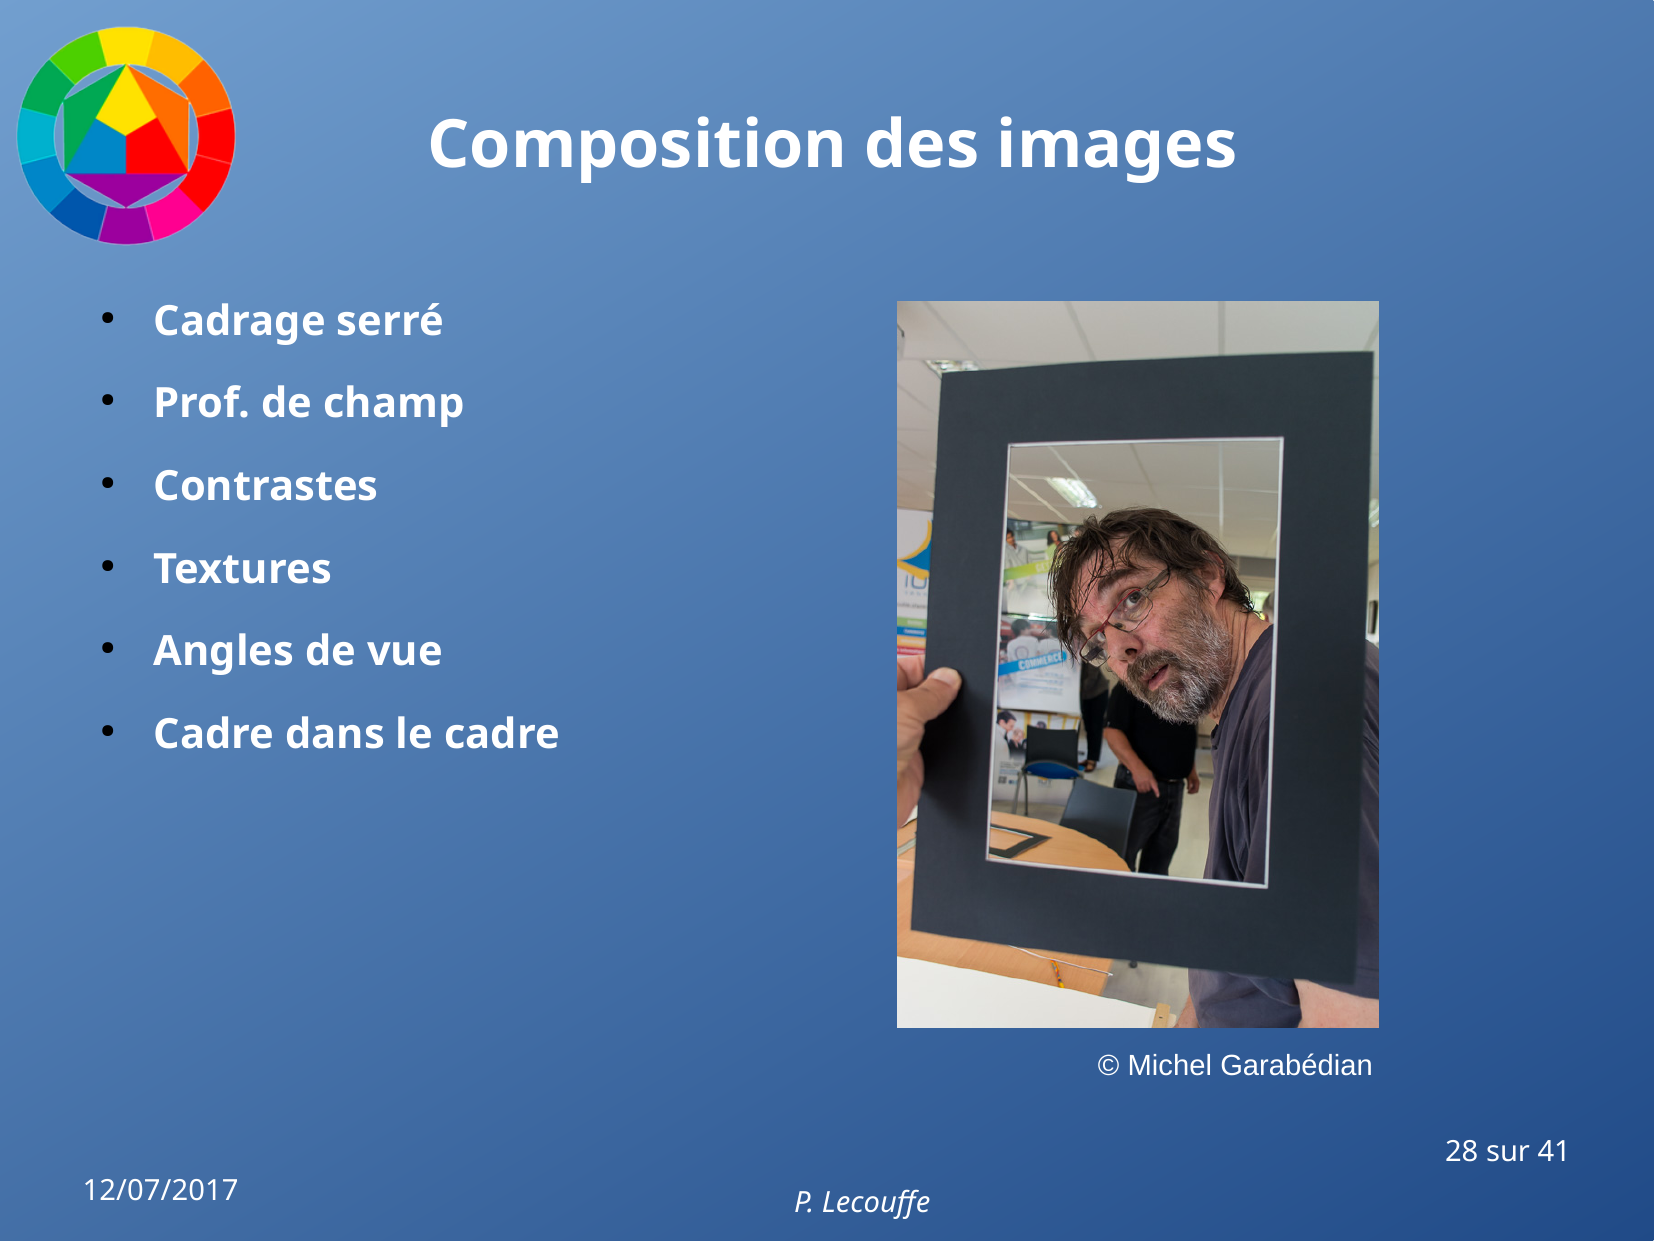

# Composition des images
Cadrage serré
Prof. de champ
Contrastes
Textures
Angles de vue
Cadre dans le cadre
 © Michel Garabédian
Bonjour
28